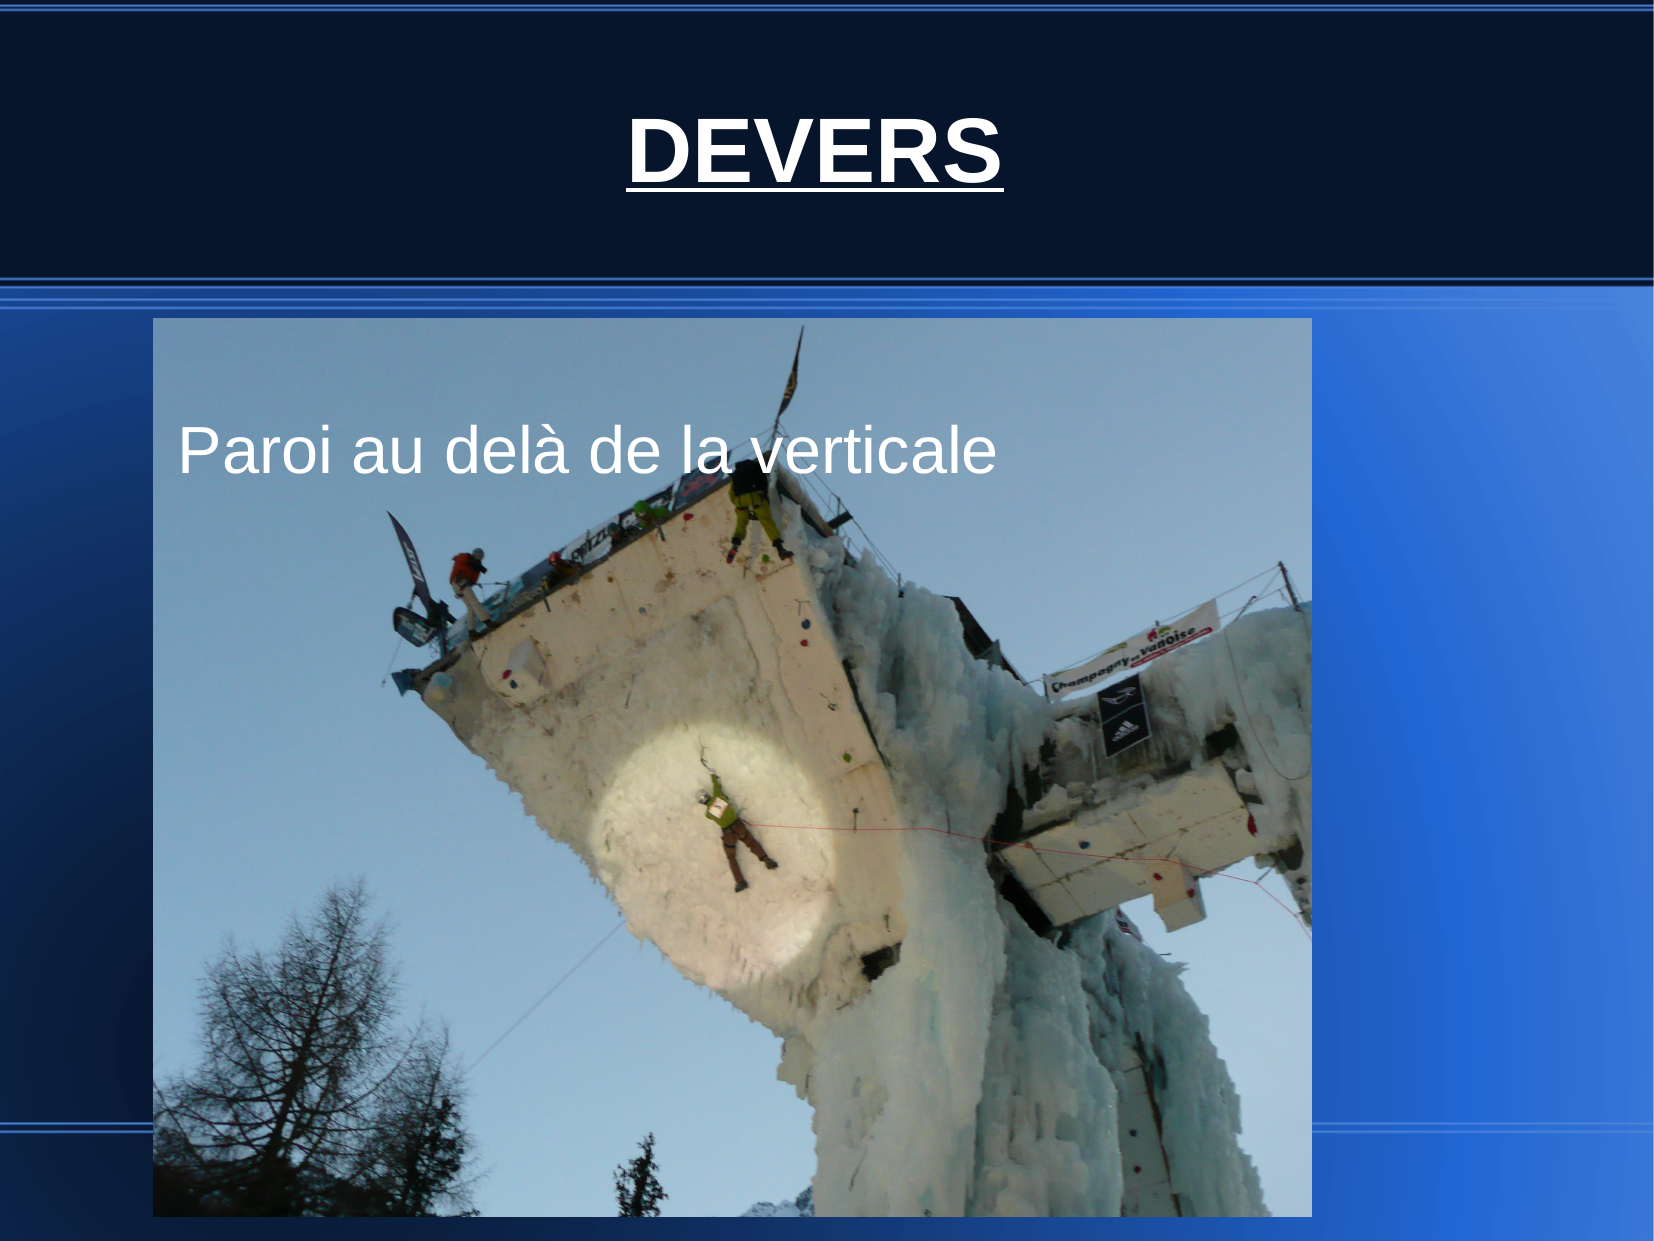

# DEVERS
 Paroi au delà de la verticale